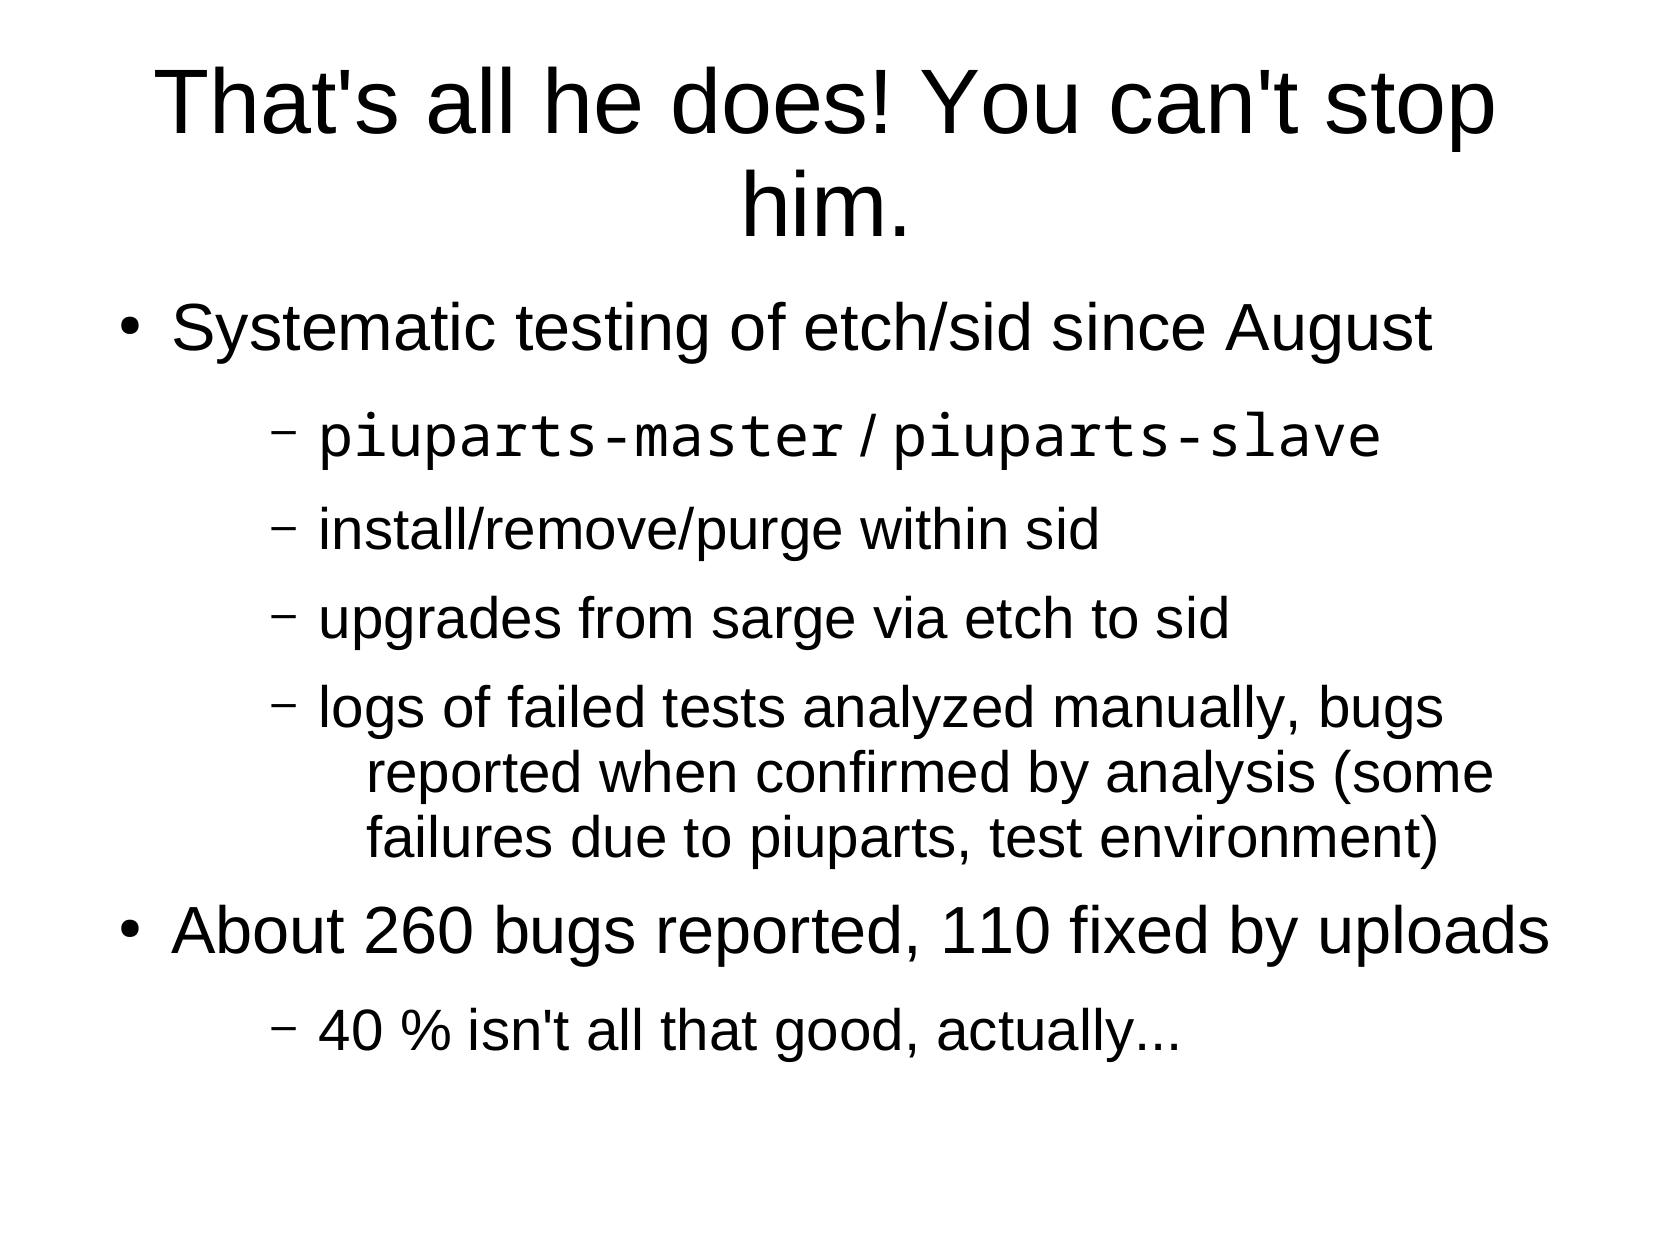

# That's all he does! You can't stop him.
Systematic testing of etch/sid since August
piuparts-master / piuparts-slave
install/remove/purge within sid
upgrades from sarge via etch to sid
logs of failed tests analyzed manually, bugs reported when confirmed by analysis (some failures due to piuparts, test environment)
About 260 bugs reported, 110 fixed by uploads
40 % isn't all that good, actually...